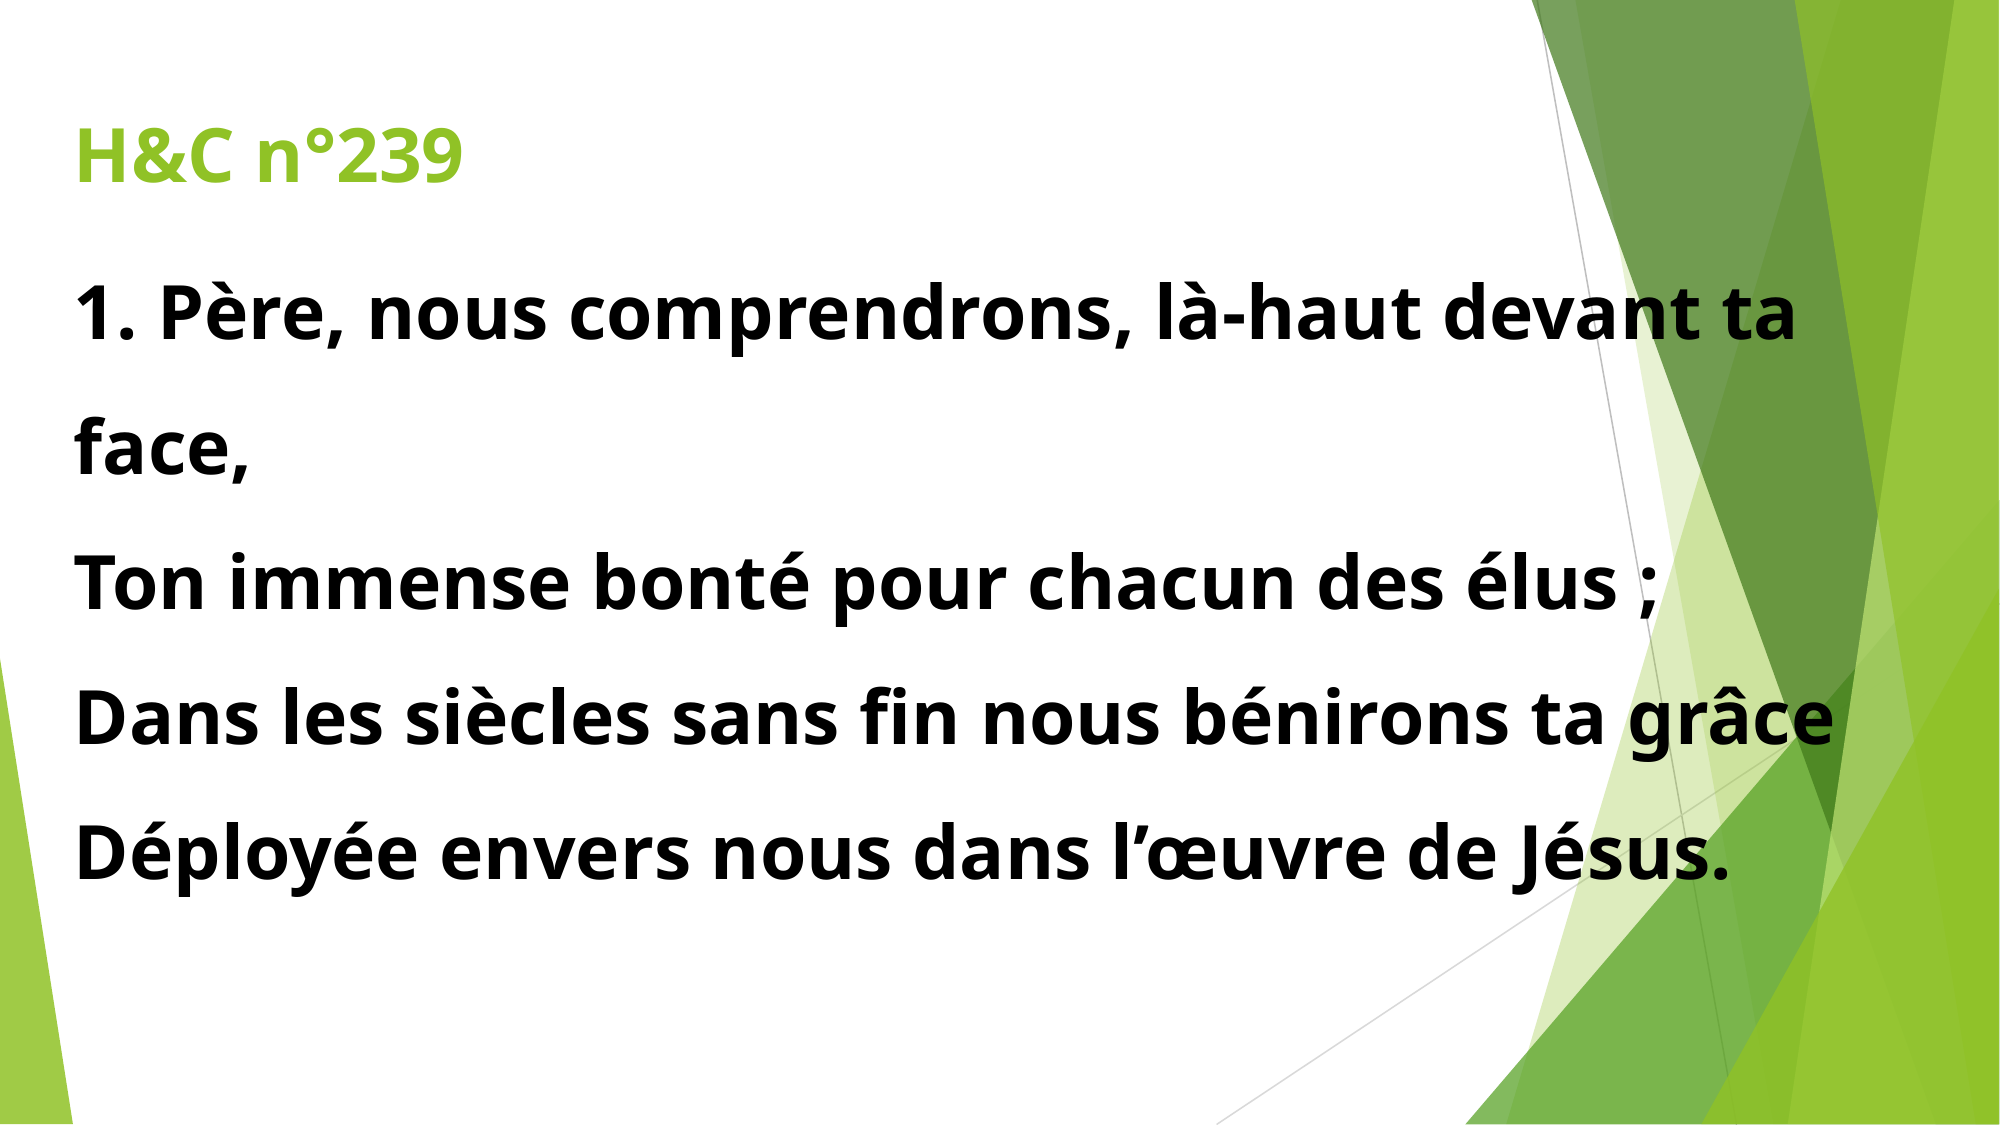

H&C n°239
1. Père, nous comprendrons, là-haut devant ta face,
Ton immense bonté pour chacun des élus ;
Dans les siècles sans fin nous bénirons ta grâce
Déployée envers nous dans l’œuvre de Jésus.